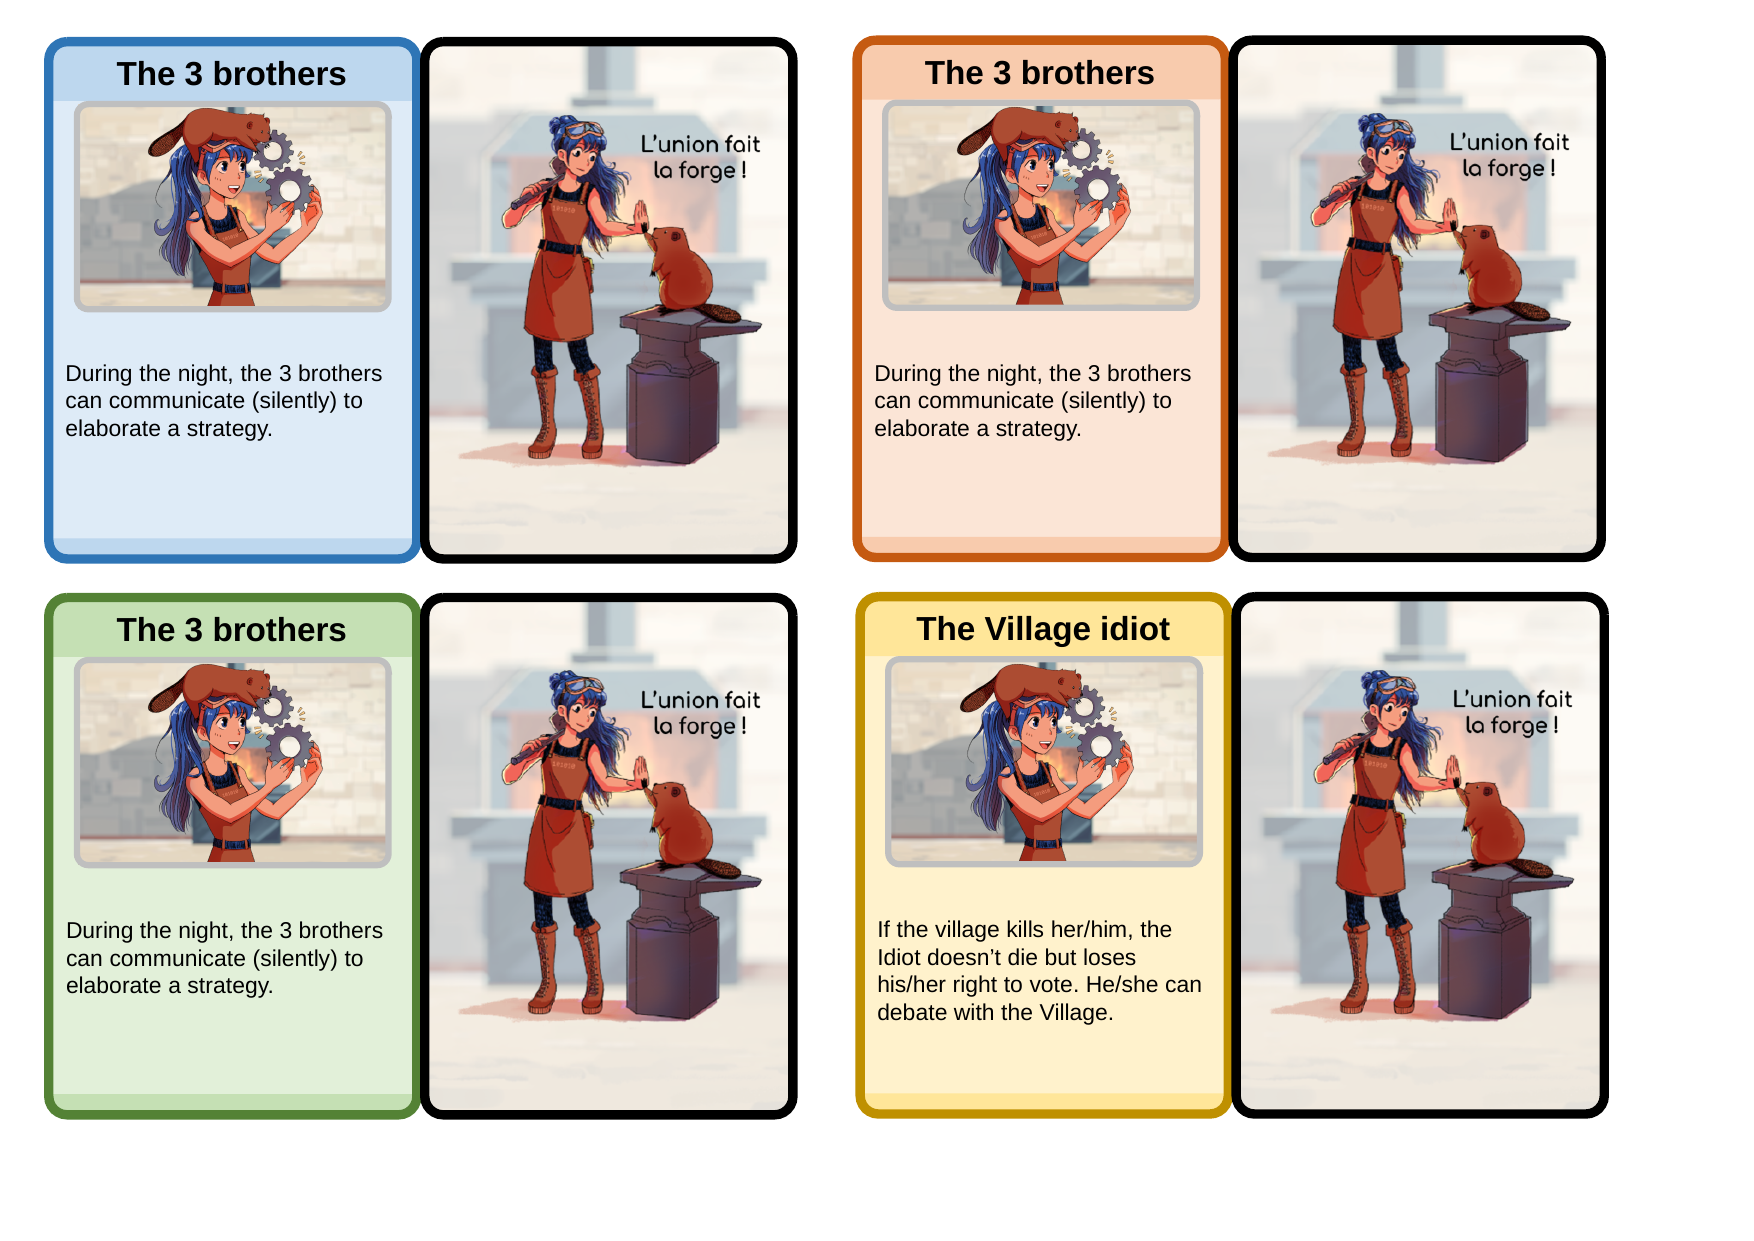

The 3 brothers
The 3 brothers
During the night, the 3 brothers can communicate (silently) to elaborate a strategy.
During the night, the 3 brothers can communicate (silently) to elaborate a strategy.
The Village idiot
The 3 brothers
If the village kills her/him, the Idiot doesn’t die but loses his/her right to vote. He/she can debate with the Village.
During the night, the 3 brothers can communicate (silently) to elaborate a strategy.